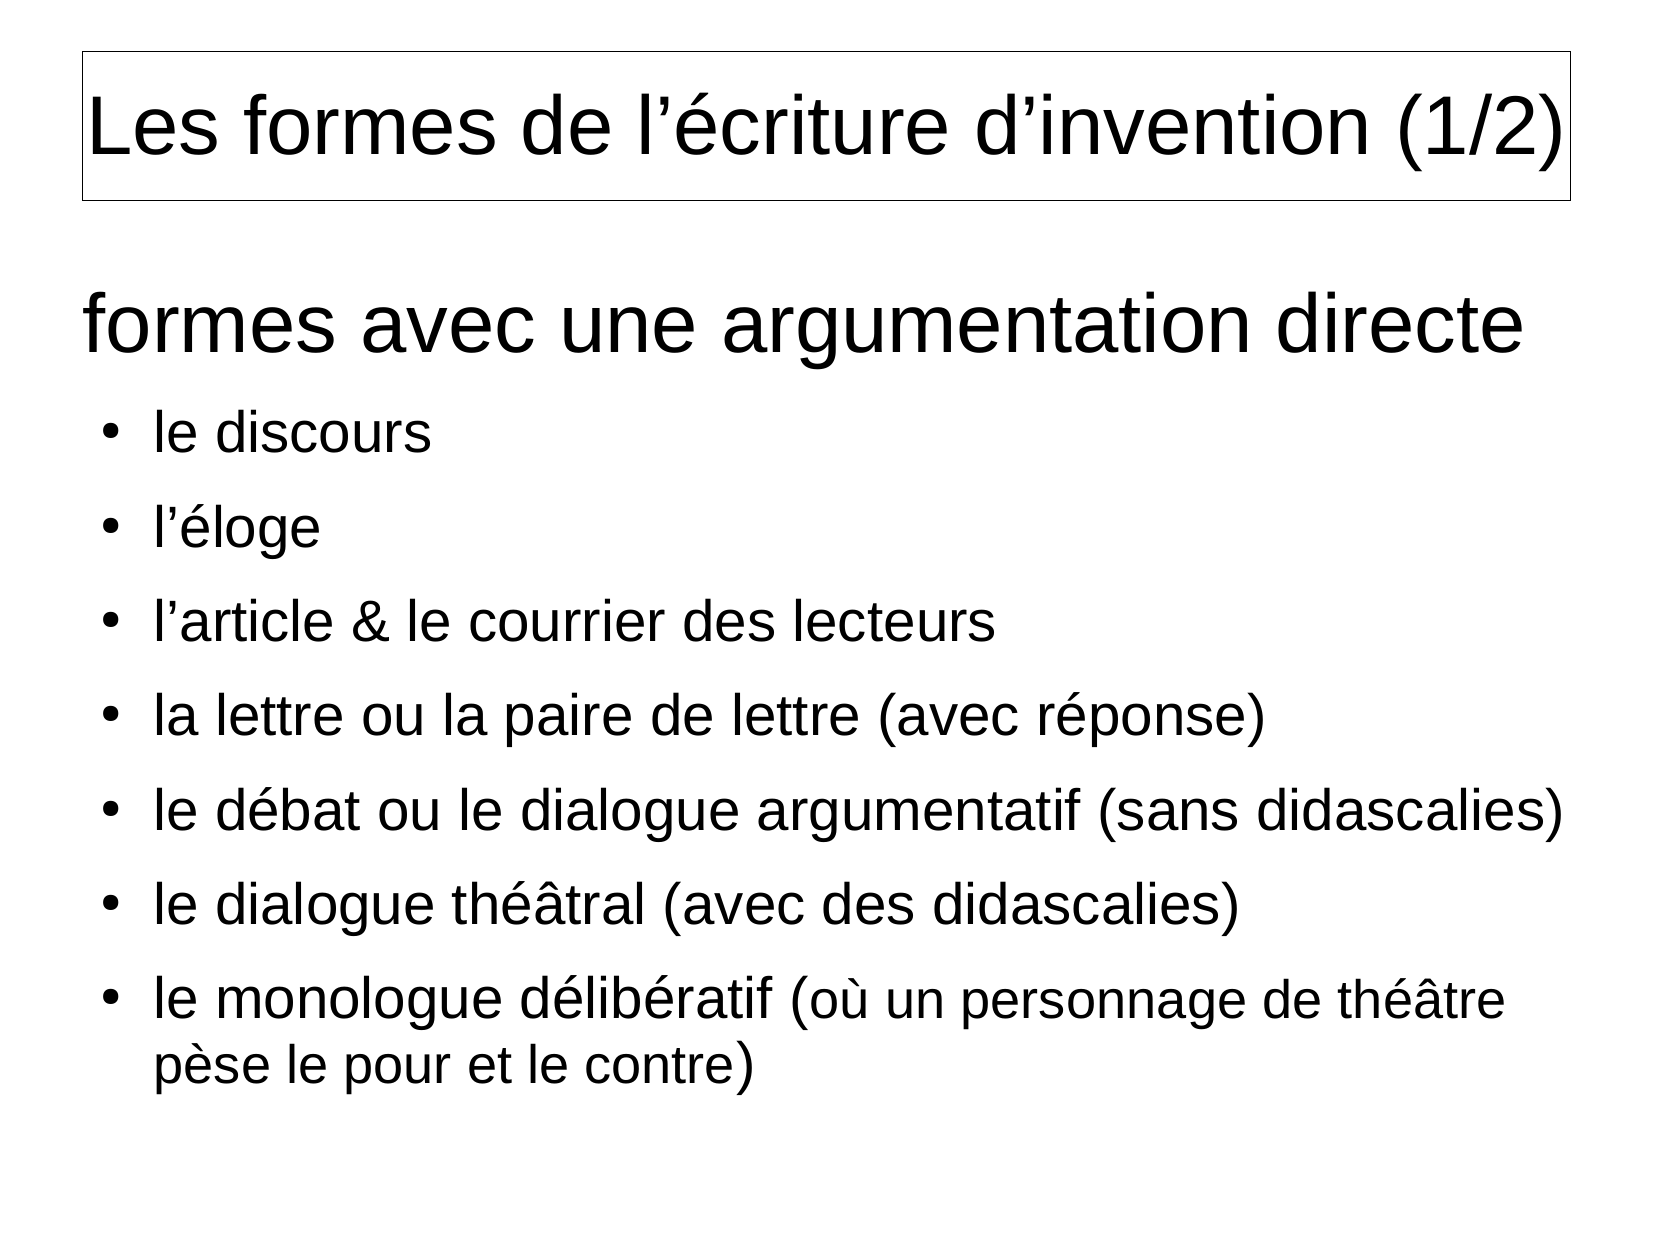

# Les formes de l’écriture d’invention (1/2)
formes avec une argumentation directe
le discours
l’éloge
l’article & le courrier des lecteurs
la lettre ou la paire de lettre (avec réponse)
le débat ou le dialogue argumentatif (sans didascalies)
le dialogue théâtral (avec des didascalies)
le monologue délibératif (où un personnage de théâtre pèse le pour et le contre)